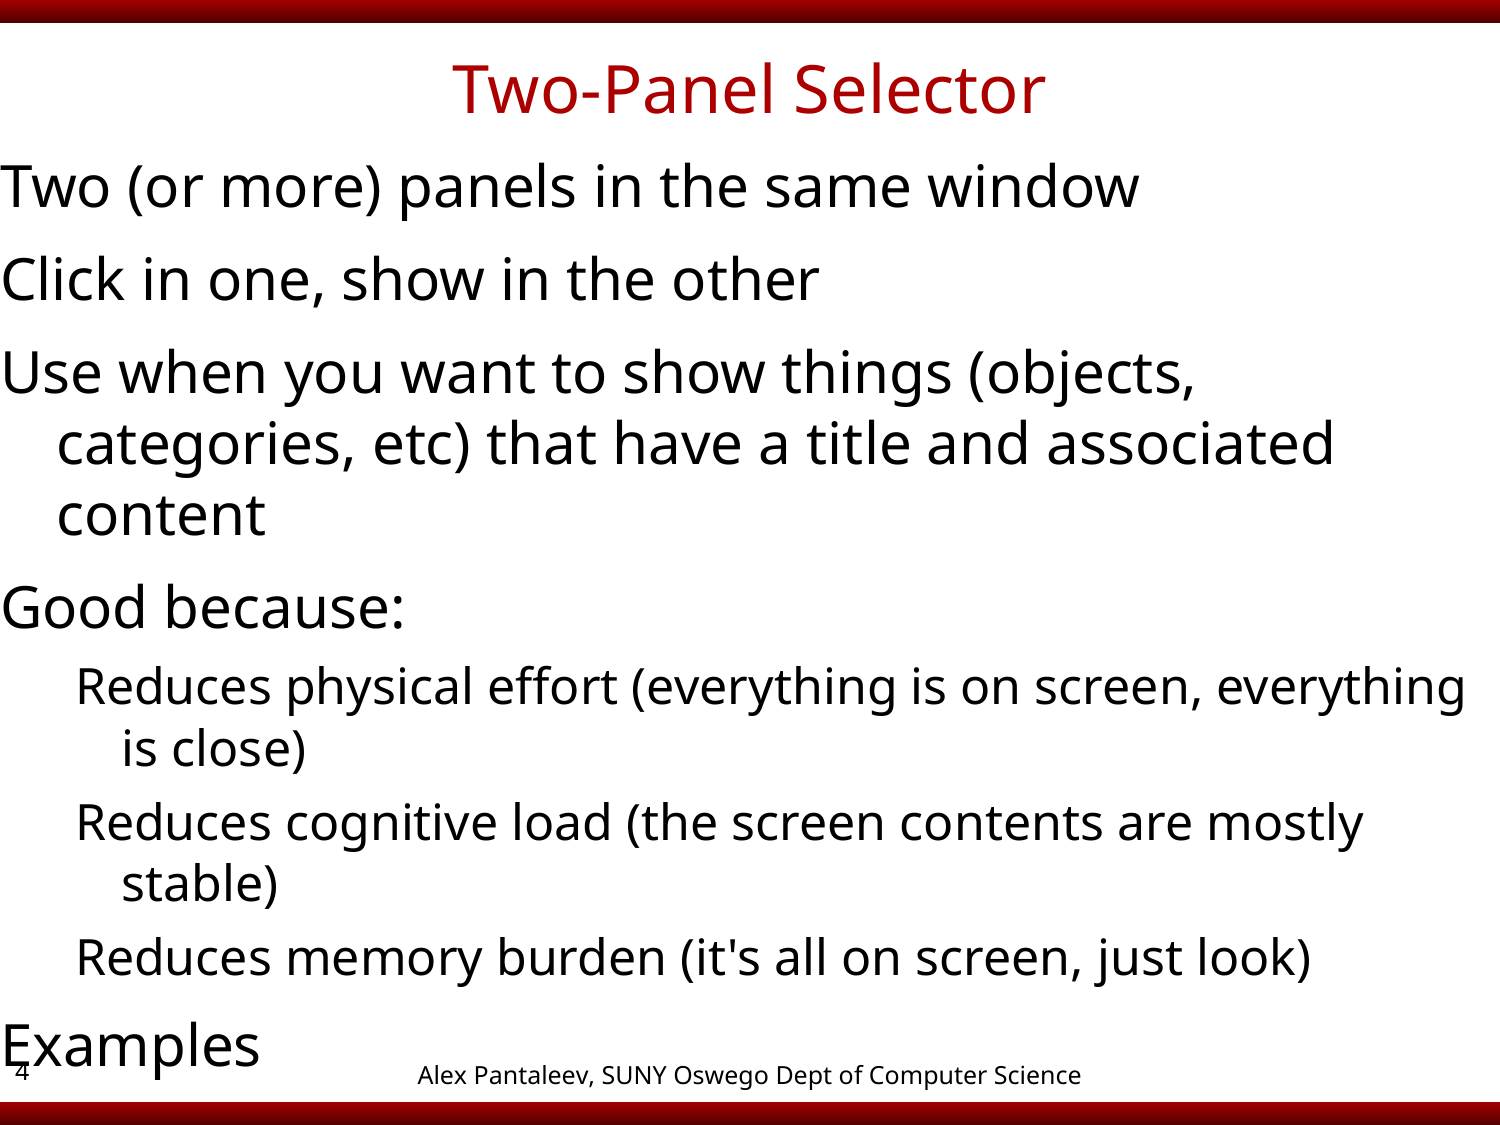

# Two-Panel Selector
Two (or more) panels in the same window
Click in one, show in the other
Use when you want to show things (objects, categories, etc) that have a title and associated content
Good because:
Reduces physical effort (everything is on screen, everything is close)
Reduces cognitive load (the screen contents are mostly stable)
Reduces memory burden (it's all on screen, just look)
Examples
4